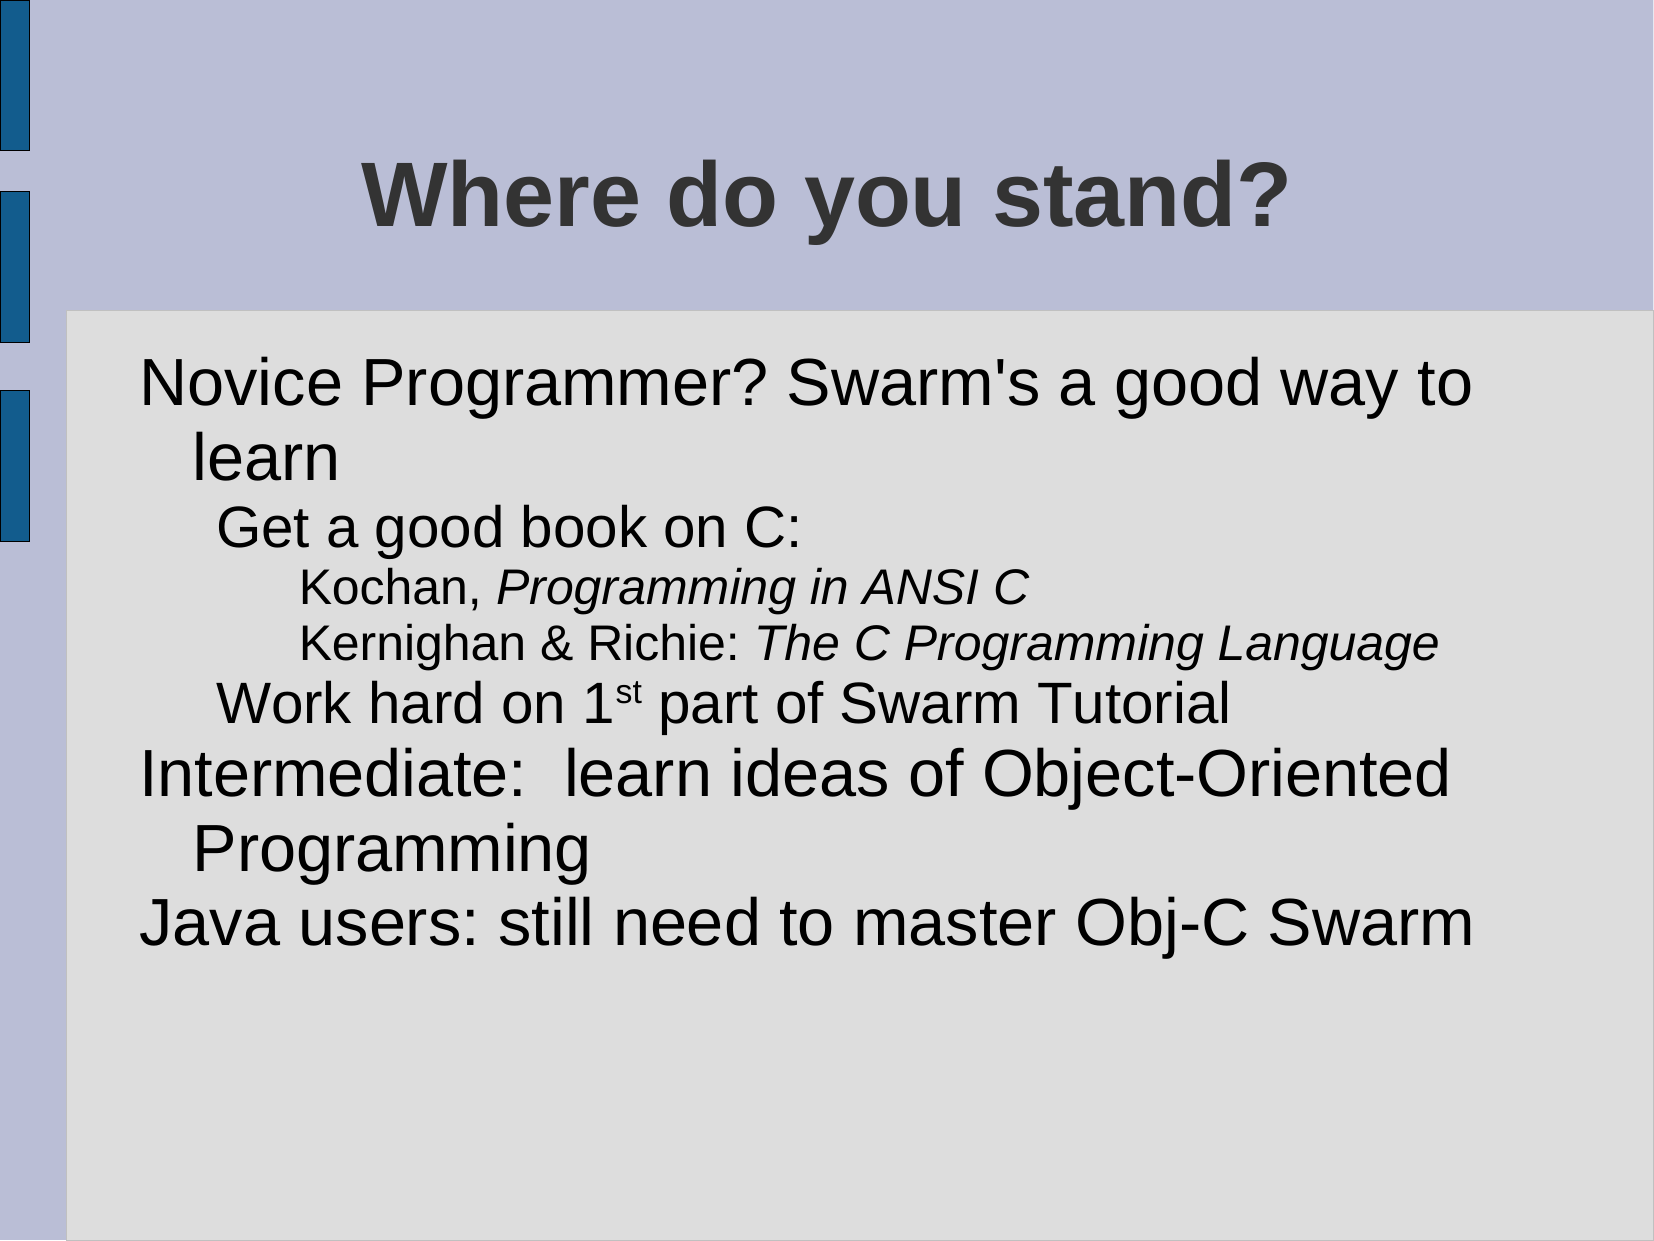

# Where do you stand?
Novice Programmer? Swarm's a good way to learn
Get a good book on C:
Kochan, Programming in ANSI C
Kernighan & Richie: The C Programming Language
Work hard on 1st part of Swarm Tutorial
Intermediate: learn ideas of Object-Oriented Programming
Java users: still need to master Obj-C Swarm